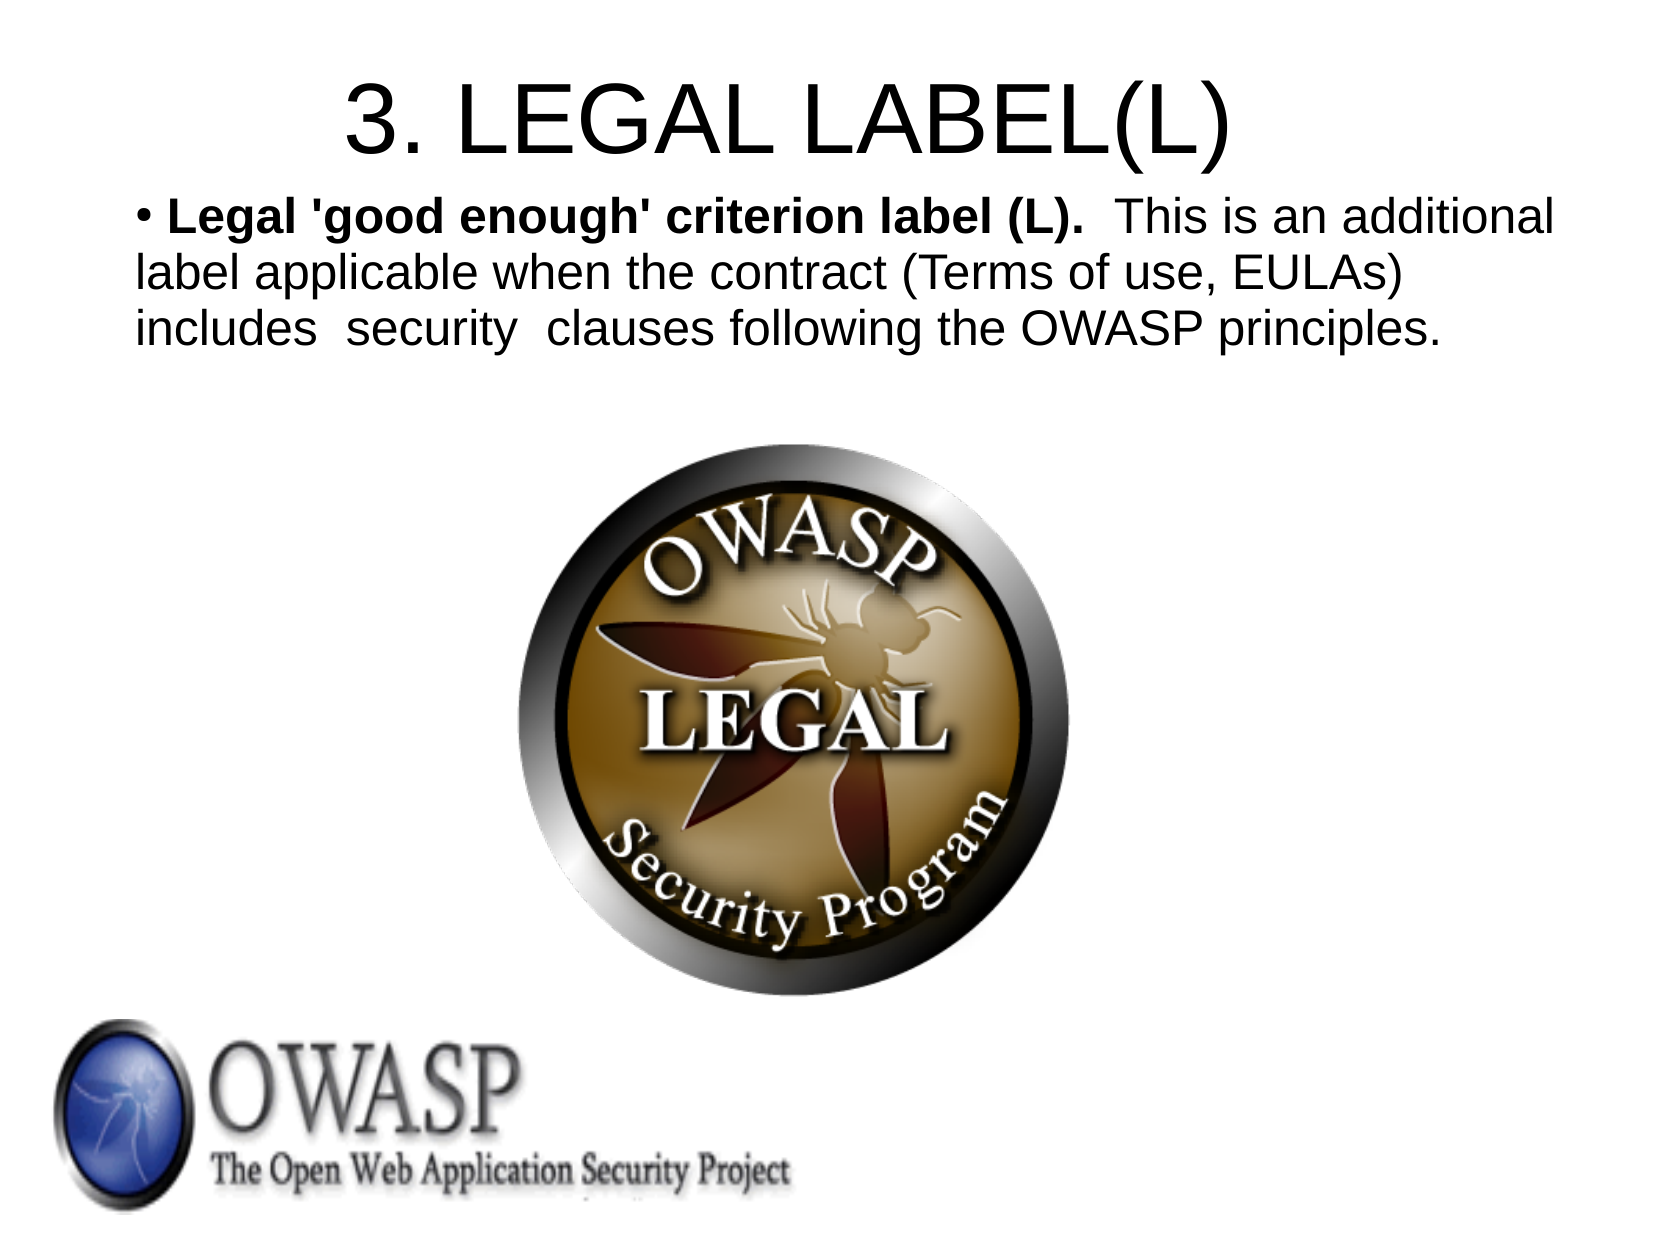

# 3. LEGAL LABEL(L)
 Legal 'good enough' criterion label (L). This is an additional label applicable when the contract (Terms of use, EULAs) includes security clauses following the OWASP principles.